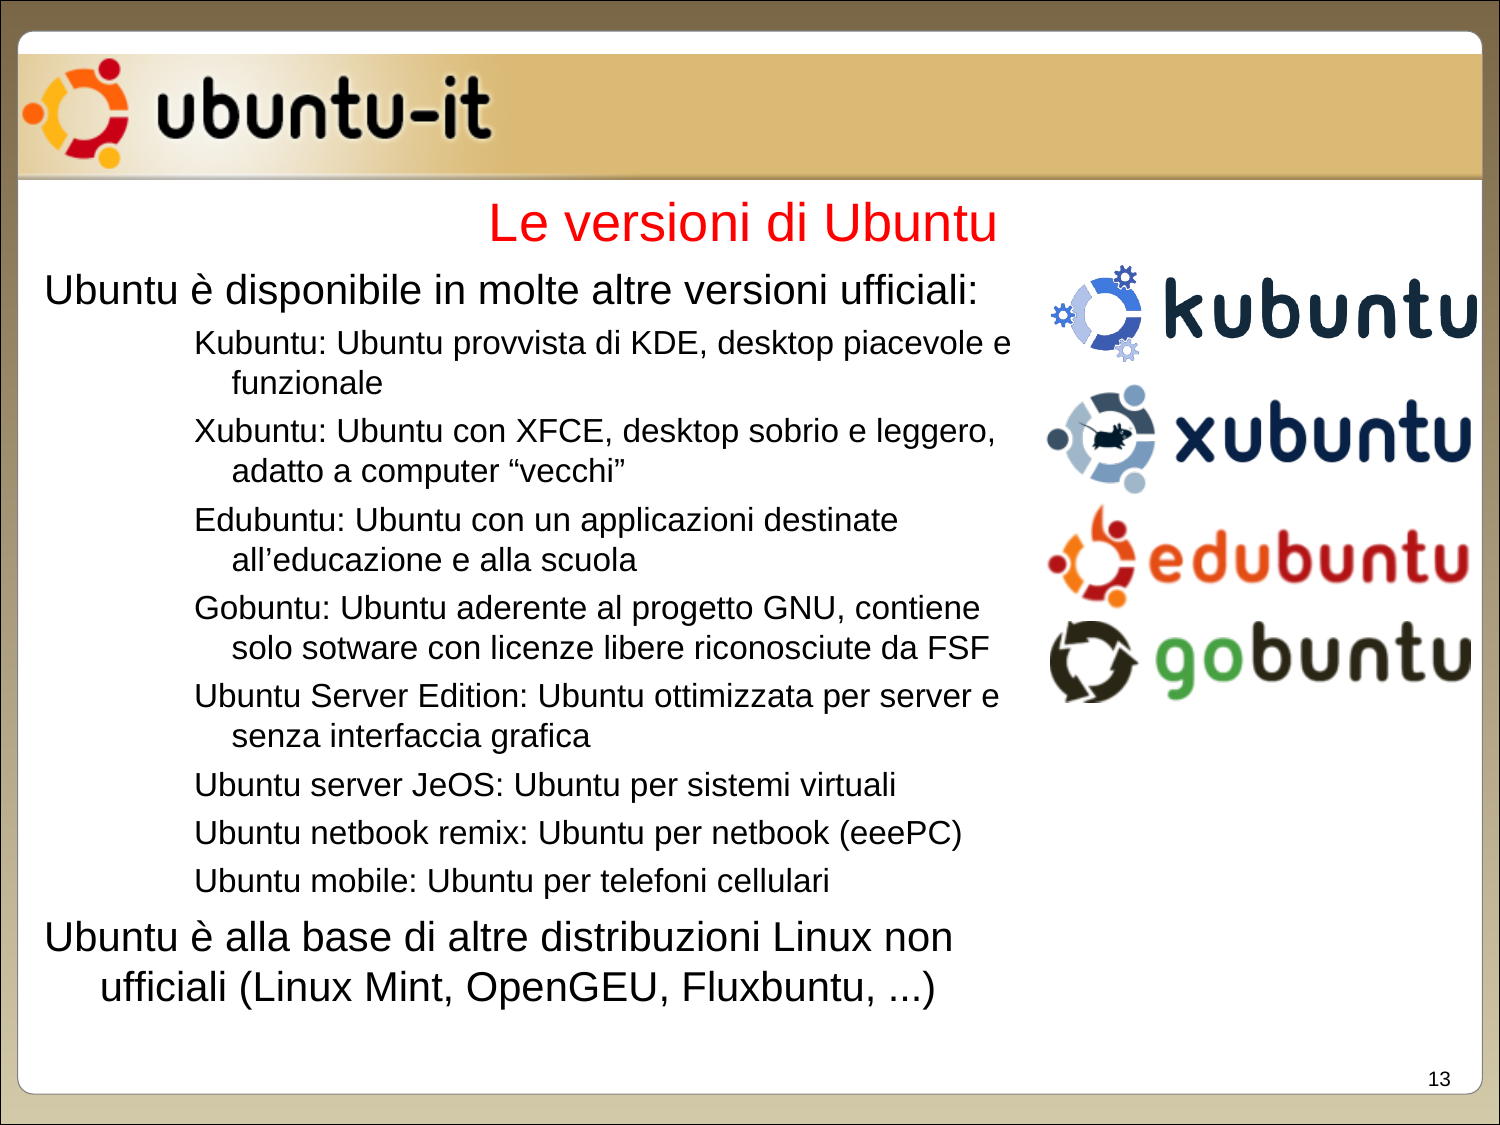

Le versioni di Ubuntu
# Ubuntu è disponibile in molte altre versioni ufficiali:
Kubuntu: Ubuntu provvista di KDE, desktop piacevole e funzionale
Xubuntu: Ubuntu con XFCE, desktop sobrio e leggero, adatto a computer “vecchi”
Edubuntu: Ubuntu con un applicazioni destinate all’educazione e alla scuola
Gobuntu: Ubuntu aderente al progetto GNU, contiene solo sotware con licenze libere riconosciute da FSF
Ubuntu Server Edition: Ubuntu ottimizzata per server e senza interfaccia grafica
Ubuntu server JeOS: Ubuntu per sistemi virtuali
Ubuntu netbook remix: Ubuntu per netbook (eeePC)
Ubuntu mobile: Ubuntu per telefoni cellulari
Ubuntu è alla base di altre distribuzioni Linux non ufficiali (Linux Mint, OpenGEU, Fluxbuntu, ...)
13